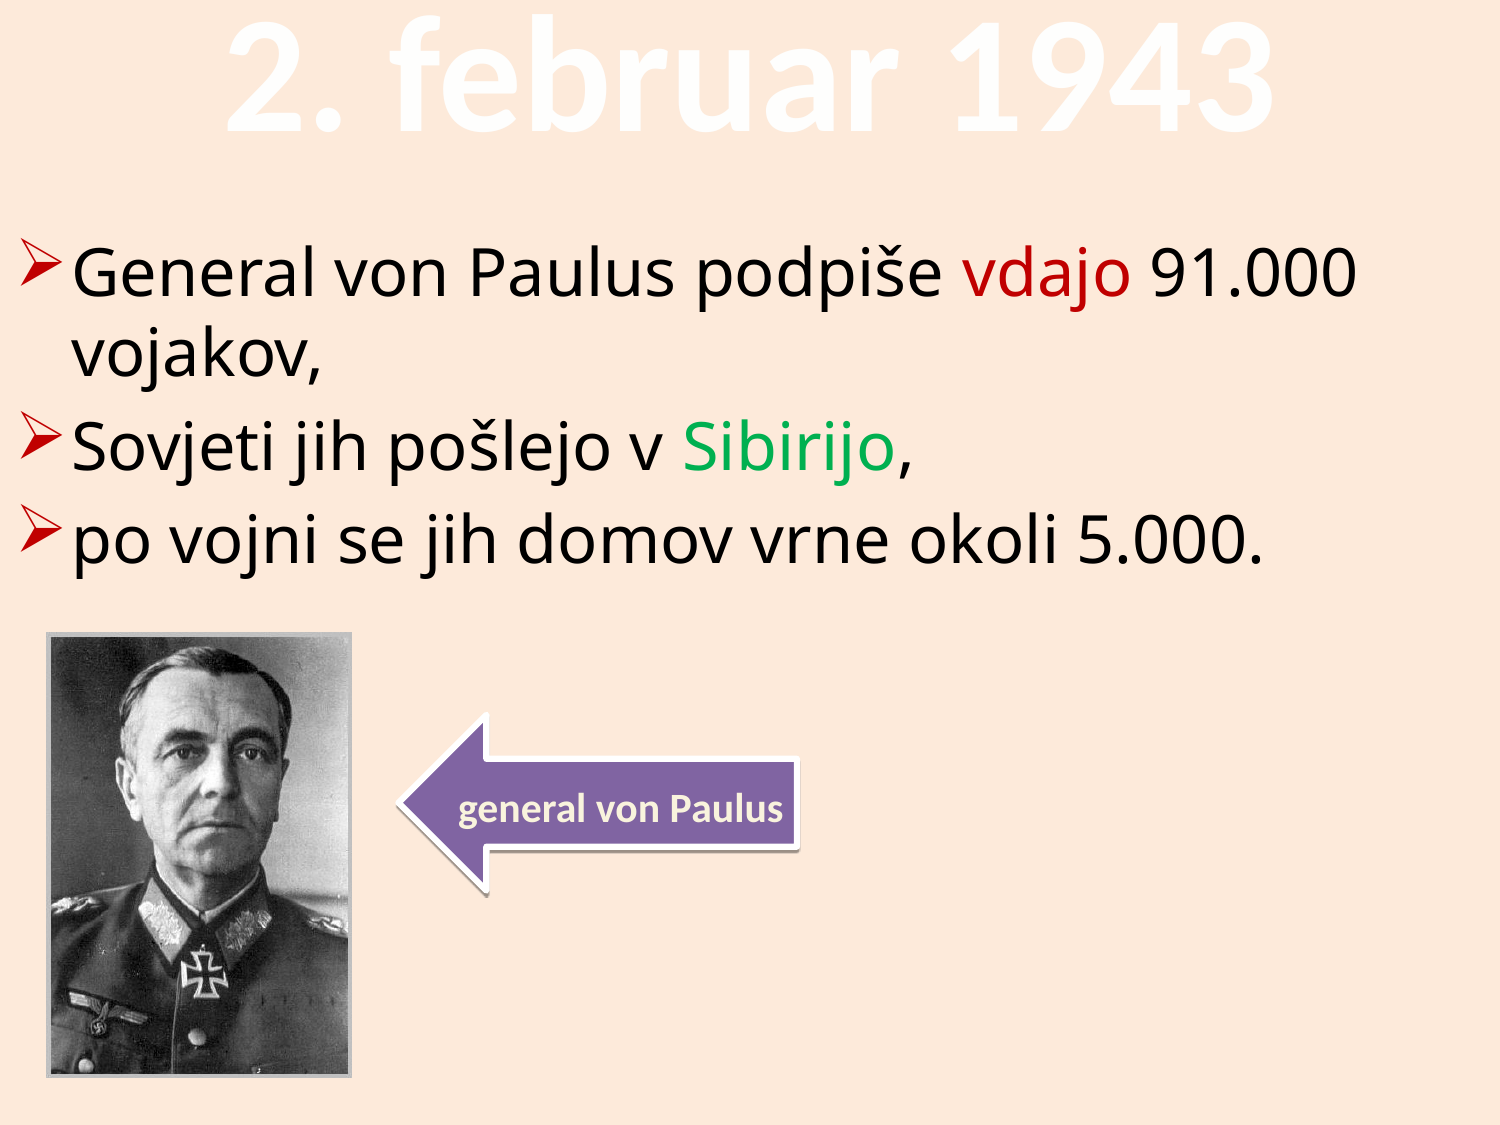

# 2. februar 1943
General von Paulus podpiše vdajo 91.000 vojakov,
Sovjeti jih pošlejo v Sibirijo,
po vojni se jih domov vrne okoli 5.000.
general von Paulus